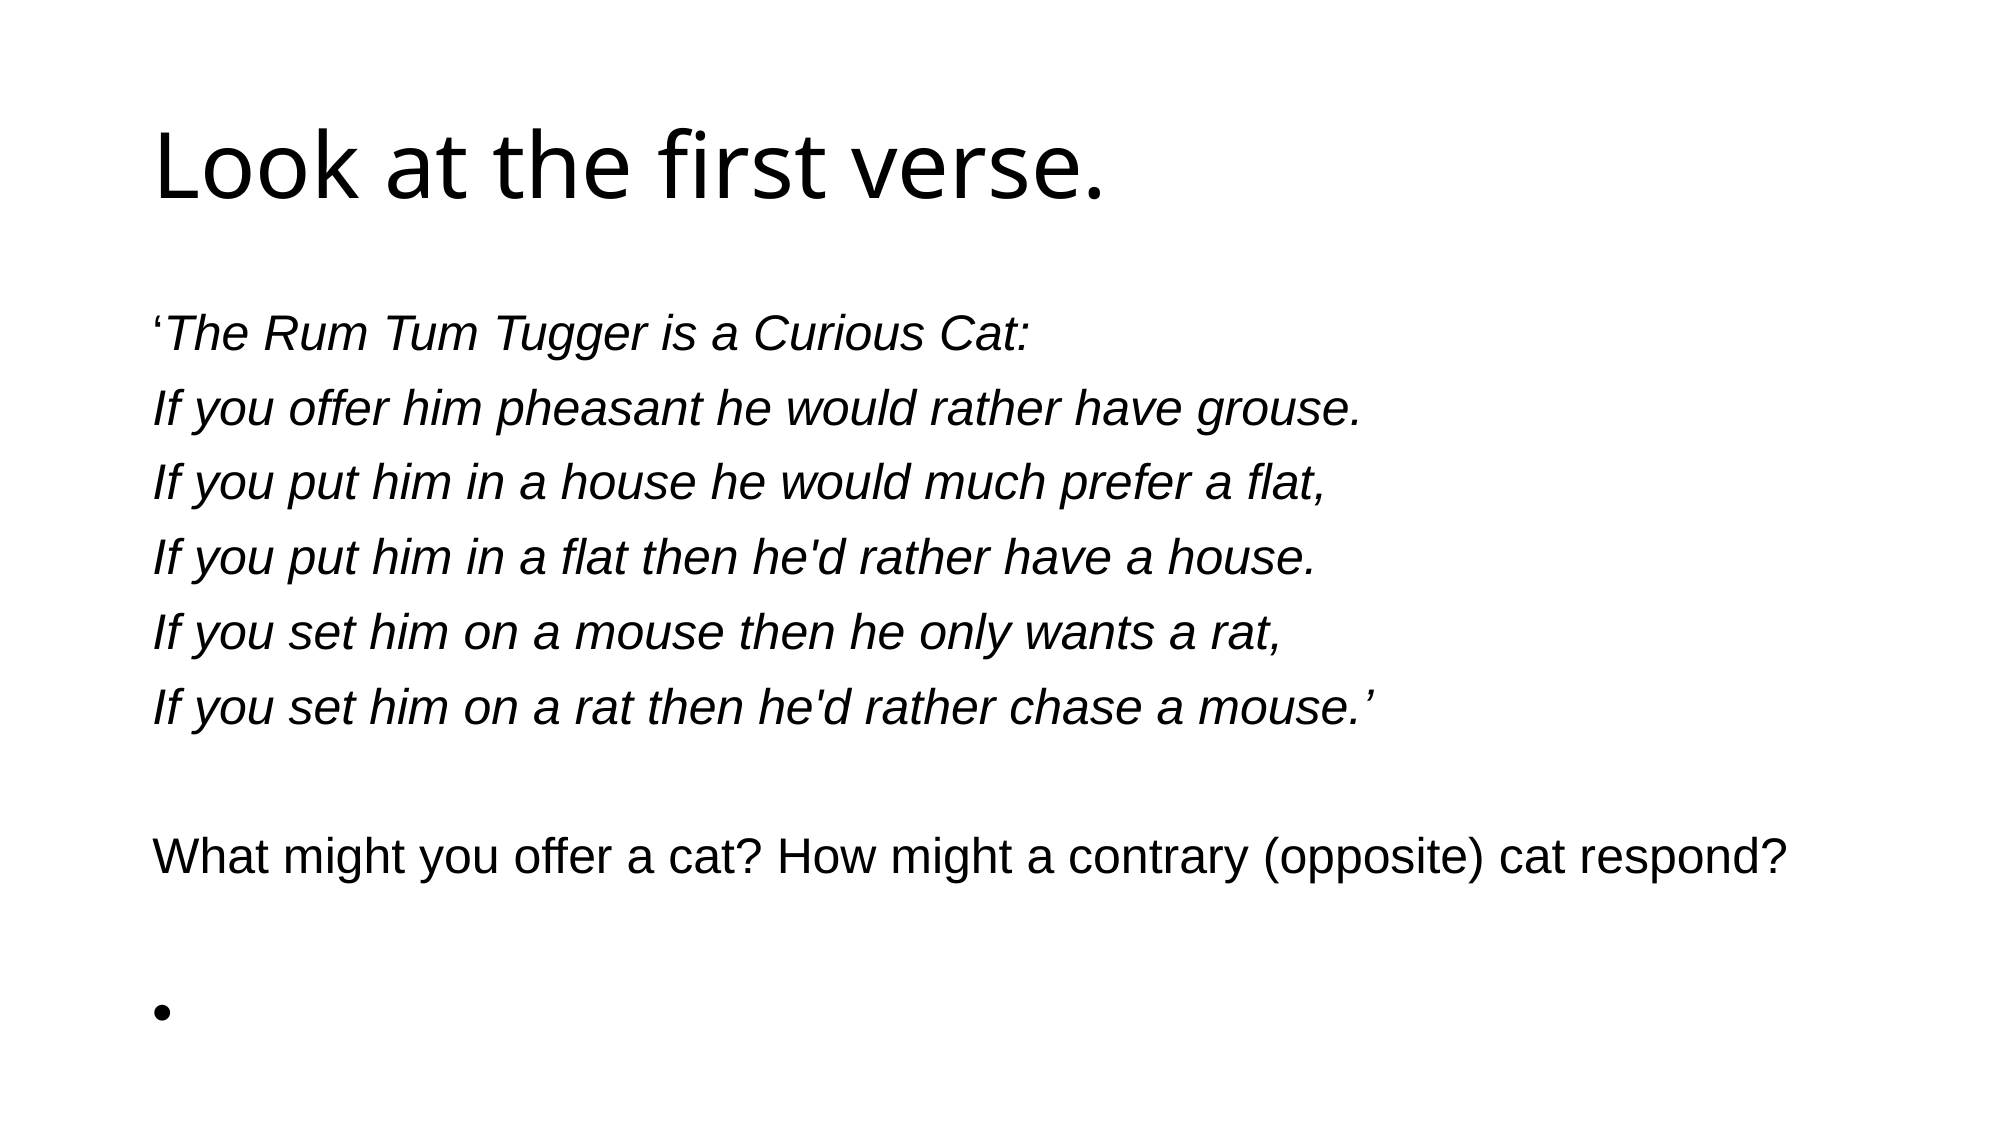

# Look at the first verse.
‘The Rum Tum Tugger is a Curious Cat:
If you offer him pheasant he would rather have grouse.
If you put him in a house he would much prefer a flat,
If you put him in a flat then he'd rather have a house.
If you set him on a mouse then he only wants a rat,
If you set him on a rat then he'd rather chase a mouse.’
What might you offer a cat? How might a contrary (opposite) cat respond?